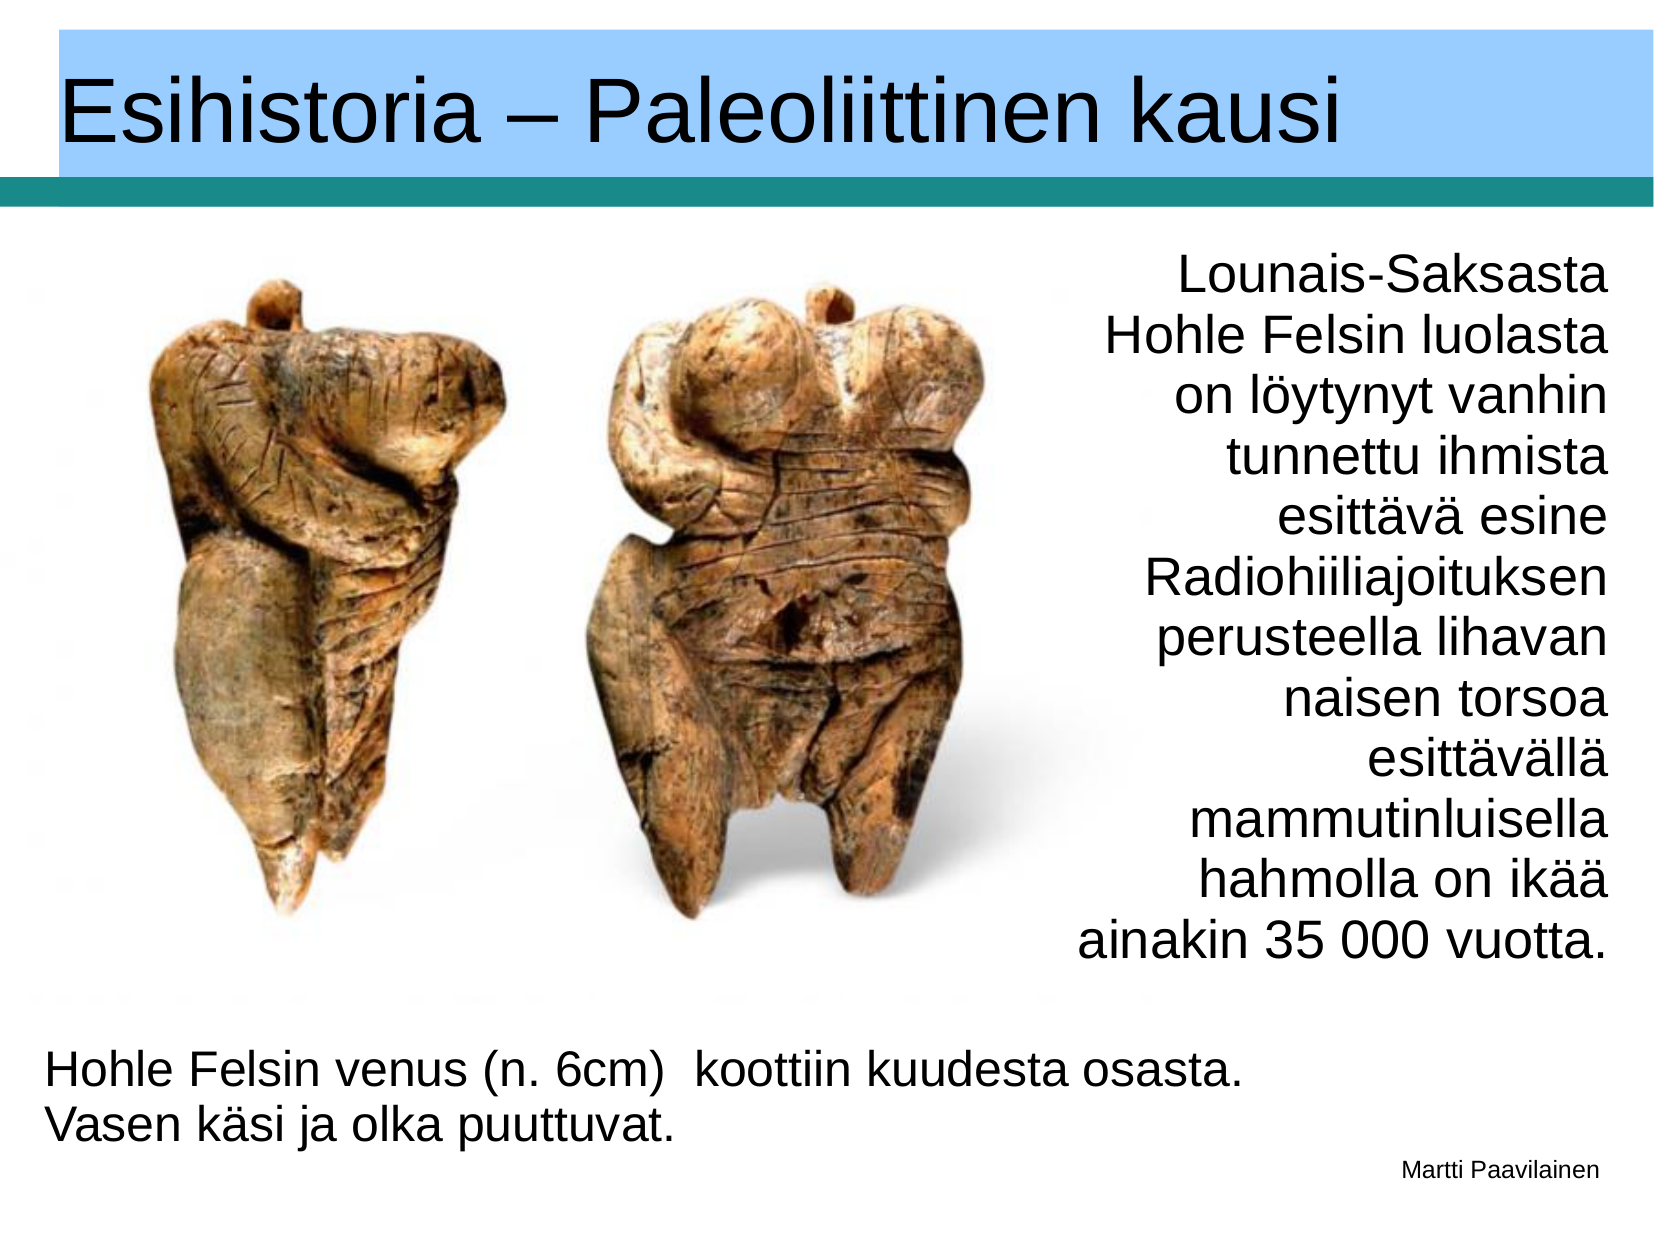

# Esihistoria – Paleoliittinen kausi
Lounais-Saksasta Hohle Felsin luolasta on löytynyt vanhin tunnettu ihmista esittävä esine Radiohiiliajoituksen perusteella lihavan naisen torsoa esittävällä mammutinluisella hahmolla on ikää ainakin 35 000 vuotta.
Hohle Felsin venus (n. 6cm) koottiin kuudesta osasta. Vasen käsi ja olka puuttuvat.
Martti Paavilainen